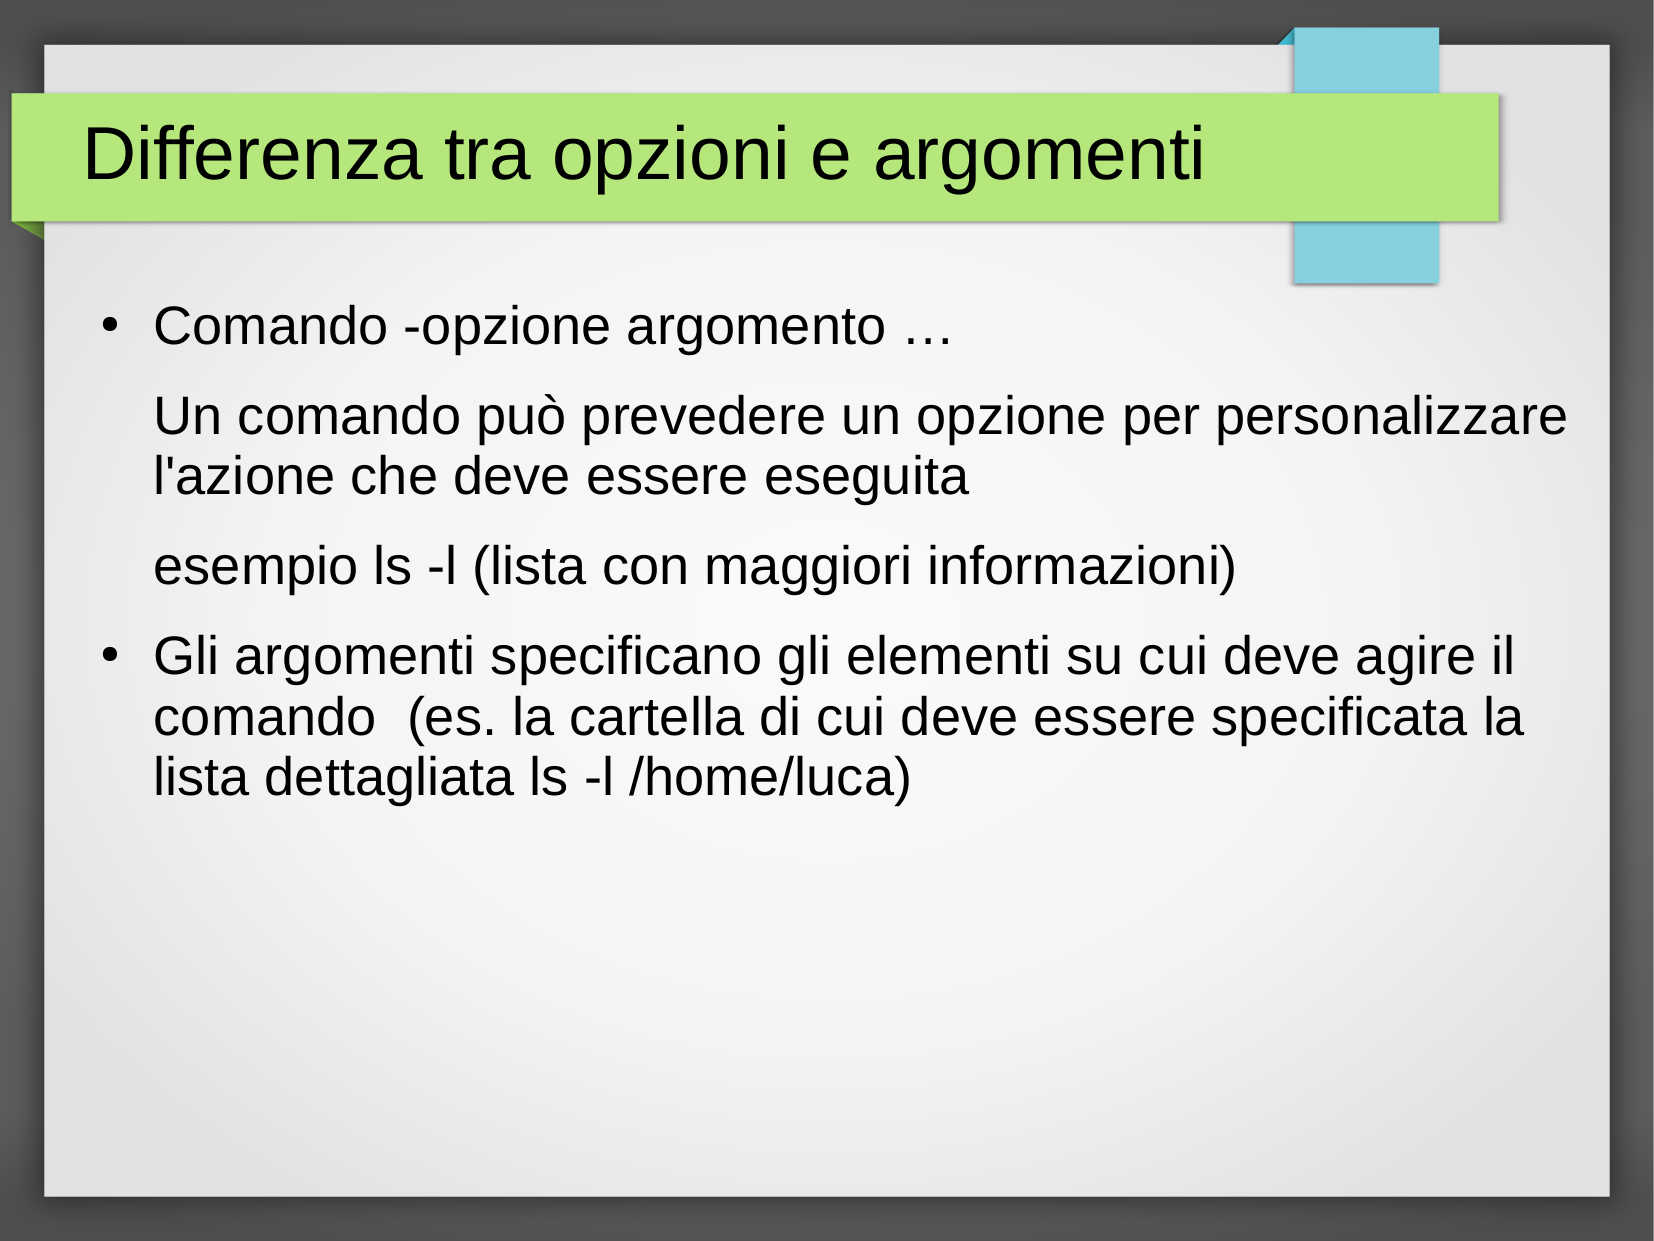

# Differenza tra opzioni e argomenti
Comando -opzione argomento …
Un comando può prevedere un opzione per personalizzare l'azione che deve essere eseguita
esempio ls -l (lista con maggiori informazioni)
Gli argomenti specificano gli elementi su cui deve agire il comando (es. la cartella di cui deve essere specificata la lista dettagliata ls -l /home/luca)